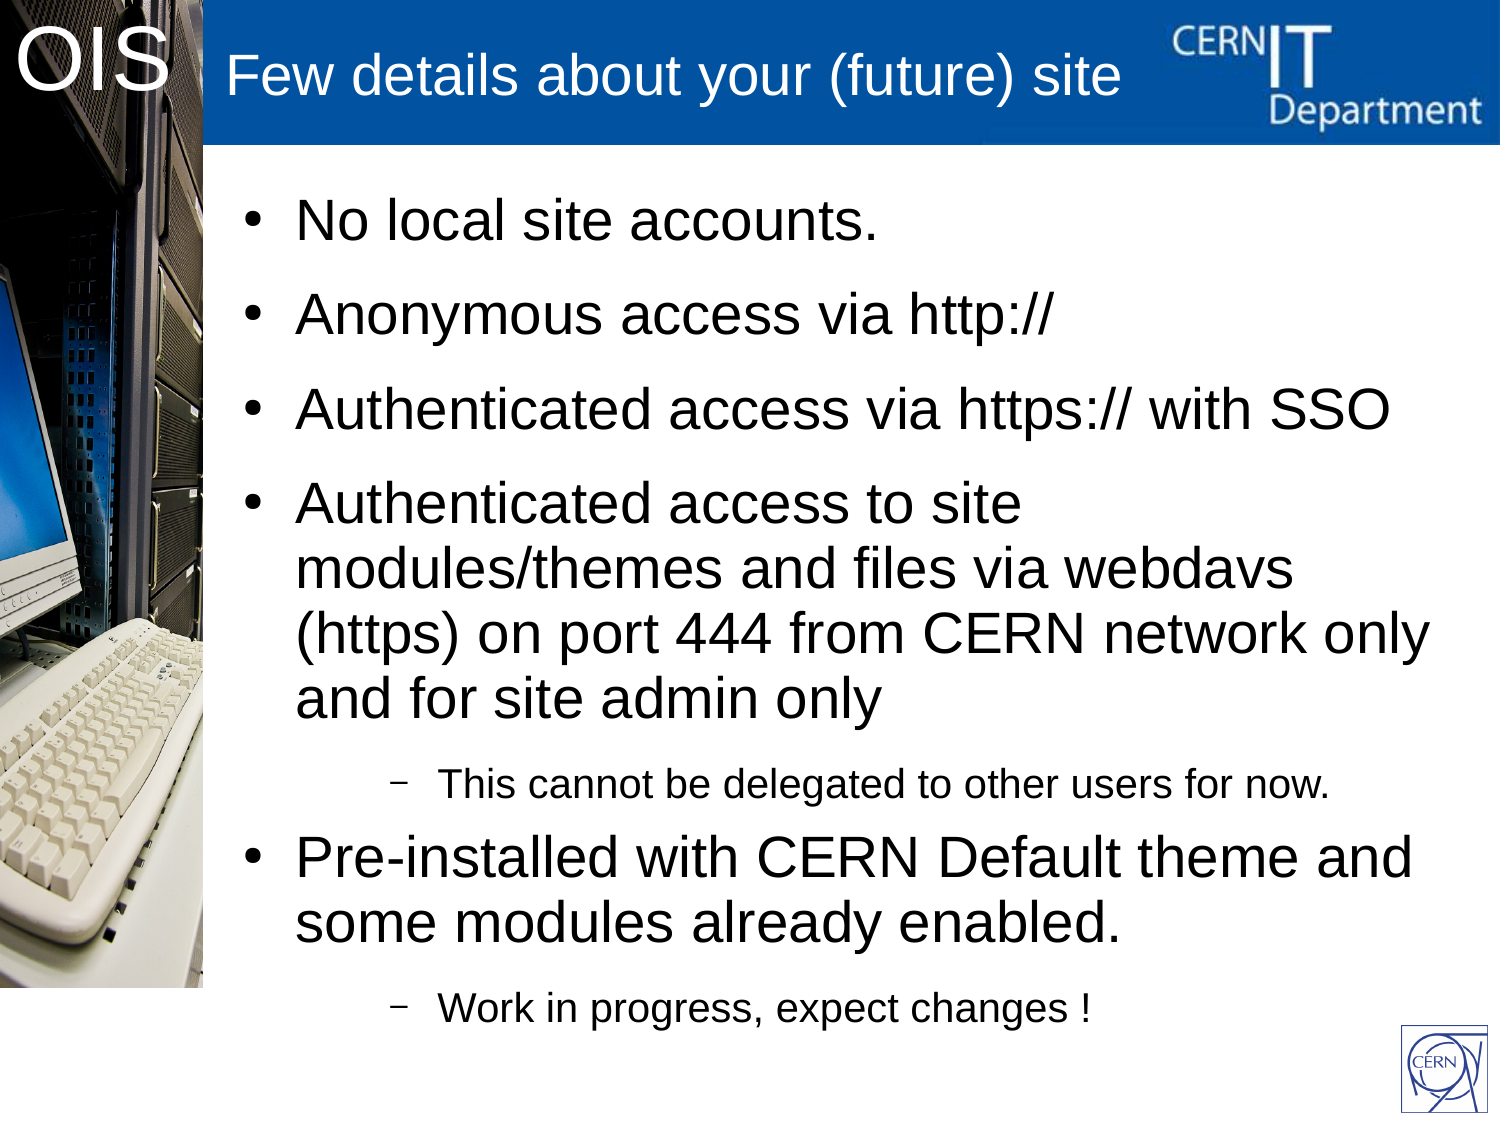

# Few details about your (future) site
No local site accounts.
Anonymous access via http://
Authenticated access via https:// with SSO
Authenticated access to site modules/themes and files via webdavs (https) on port 444 from CERN network only and for site admin only
This cannot be delegated to other users for now.
Pre-installed with CERN Default theme and some modules already enabled.
Work in progress, expect changes !